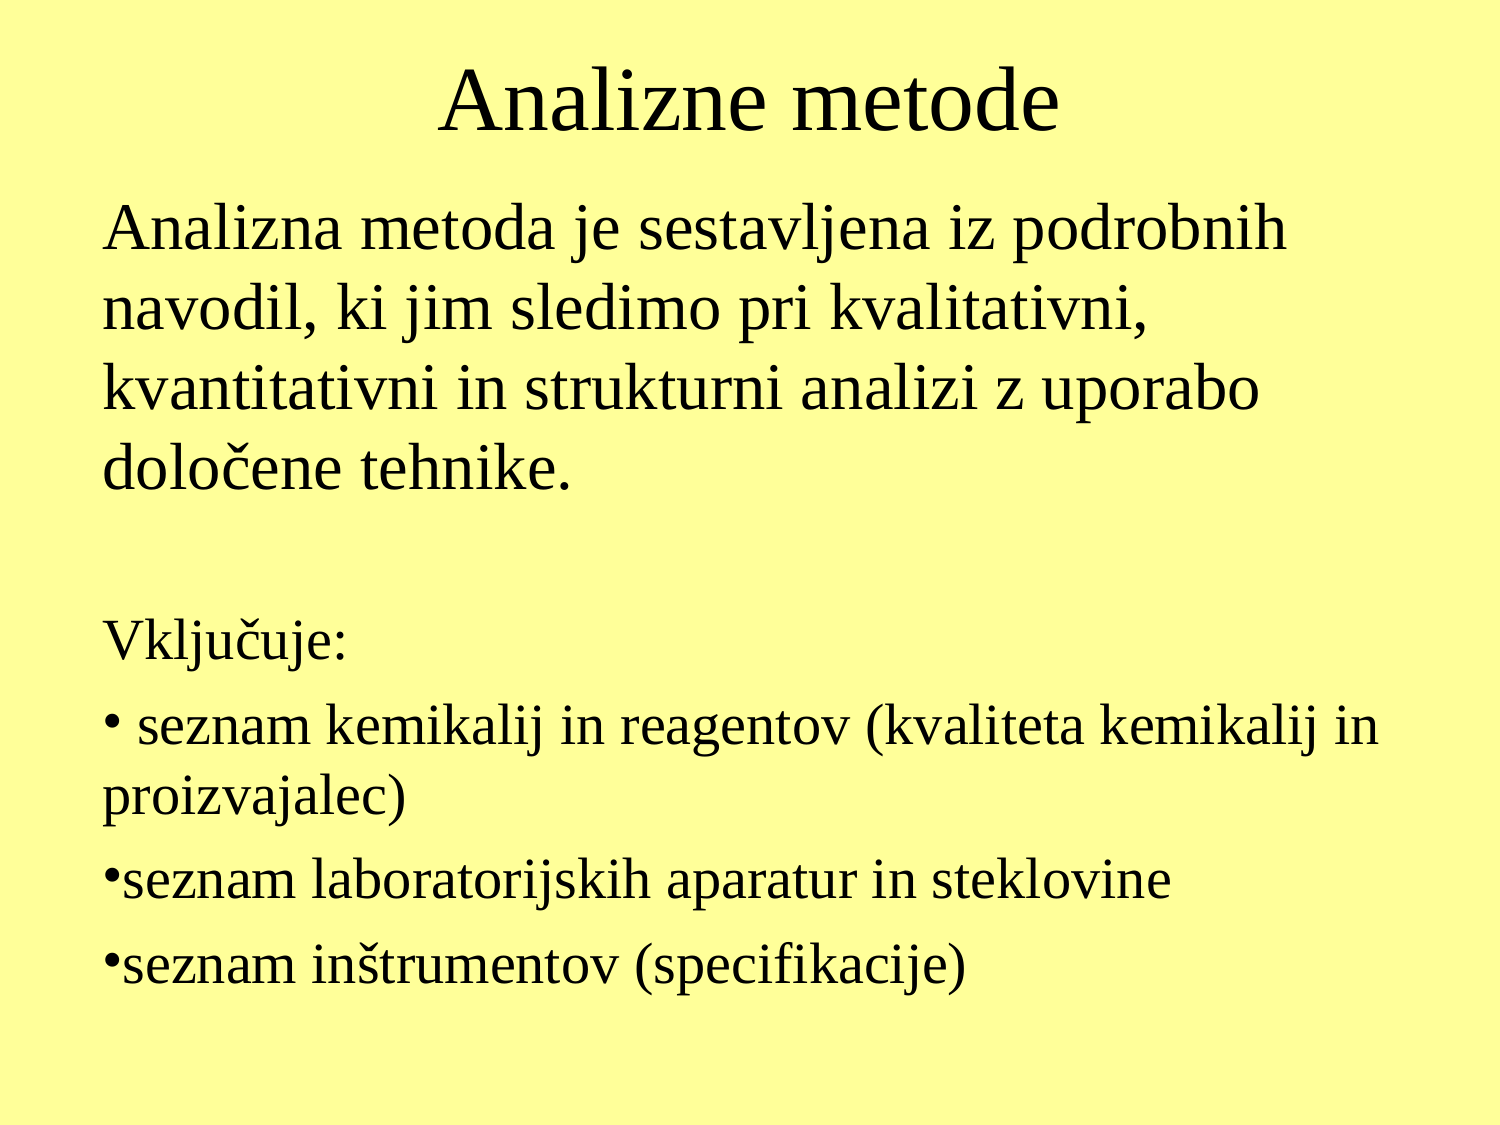

# Analizne metode
Analizna metoda je sestavljena iz podrobnih navodil, ki jim sledimo pri kvalitativni, kvantitativni in strukturni analizi z uporabo določene tehnike.
Vključuje:
 seznam kemikalij in reagentov (kvaliteta kemikalij in proizvajalec)
seznam laboratorijskih aparatur in steklovine
seznam inštrumentov (specifikacije)